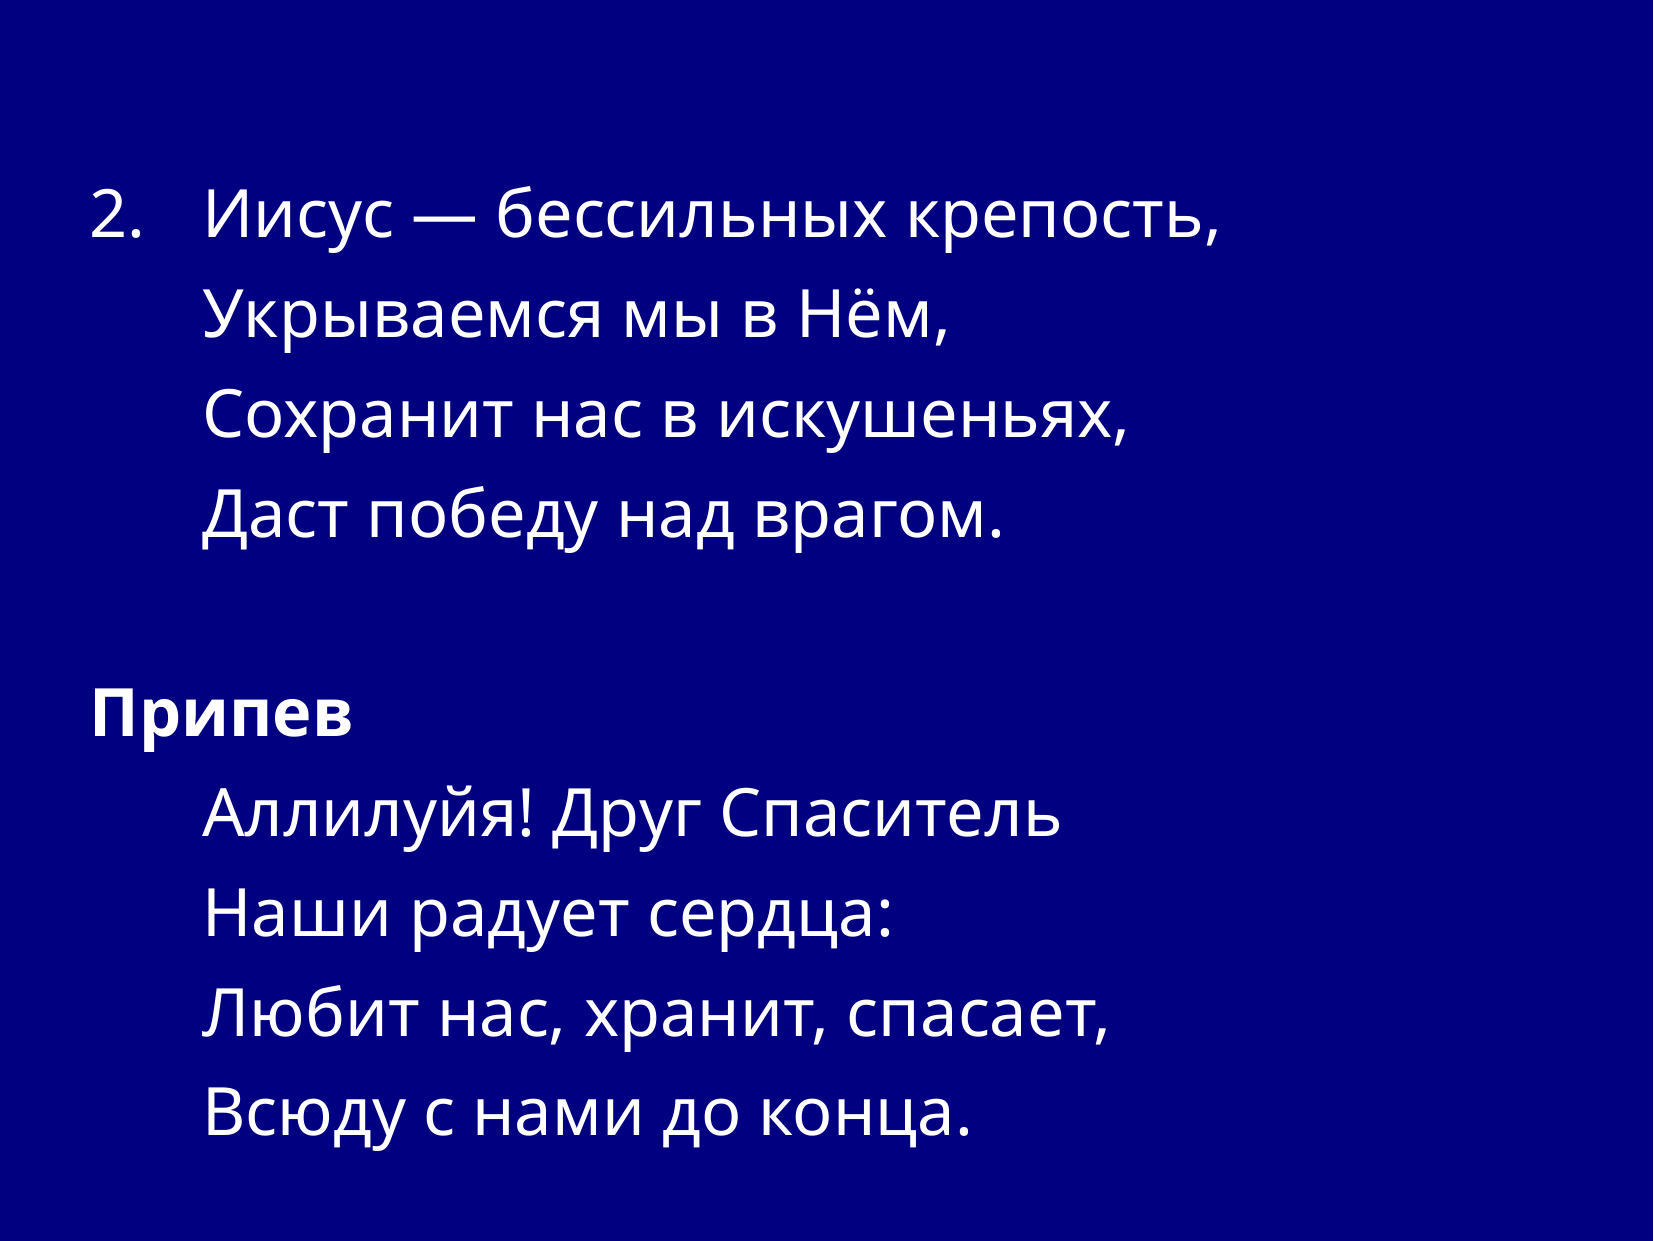

2.	Иисус — бессильных крепость,
	Укрываемся мы в Нём,
	Сохранит нас в искушеньях,
	Даст победу над врагом.
Припев
	Аллилуйя! Друг Спаситель
	Наши радует сердца:
	Любит нас, хранит, спасает,
	Всюду с нами до конца.